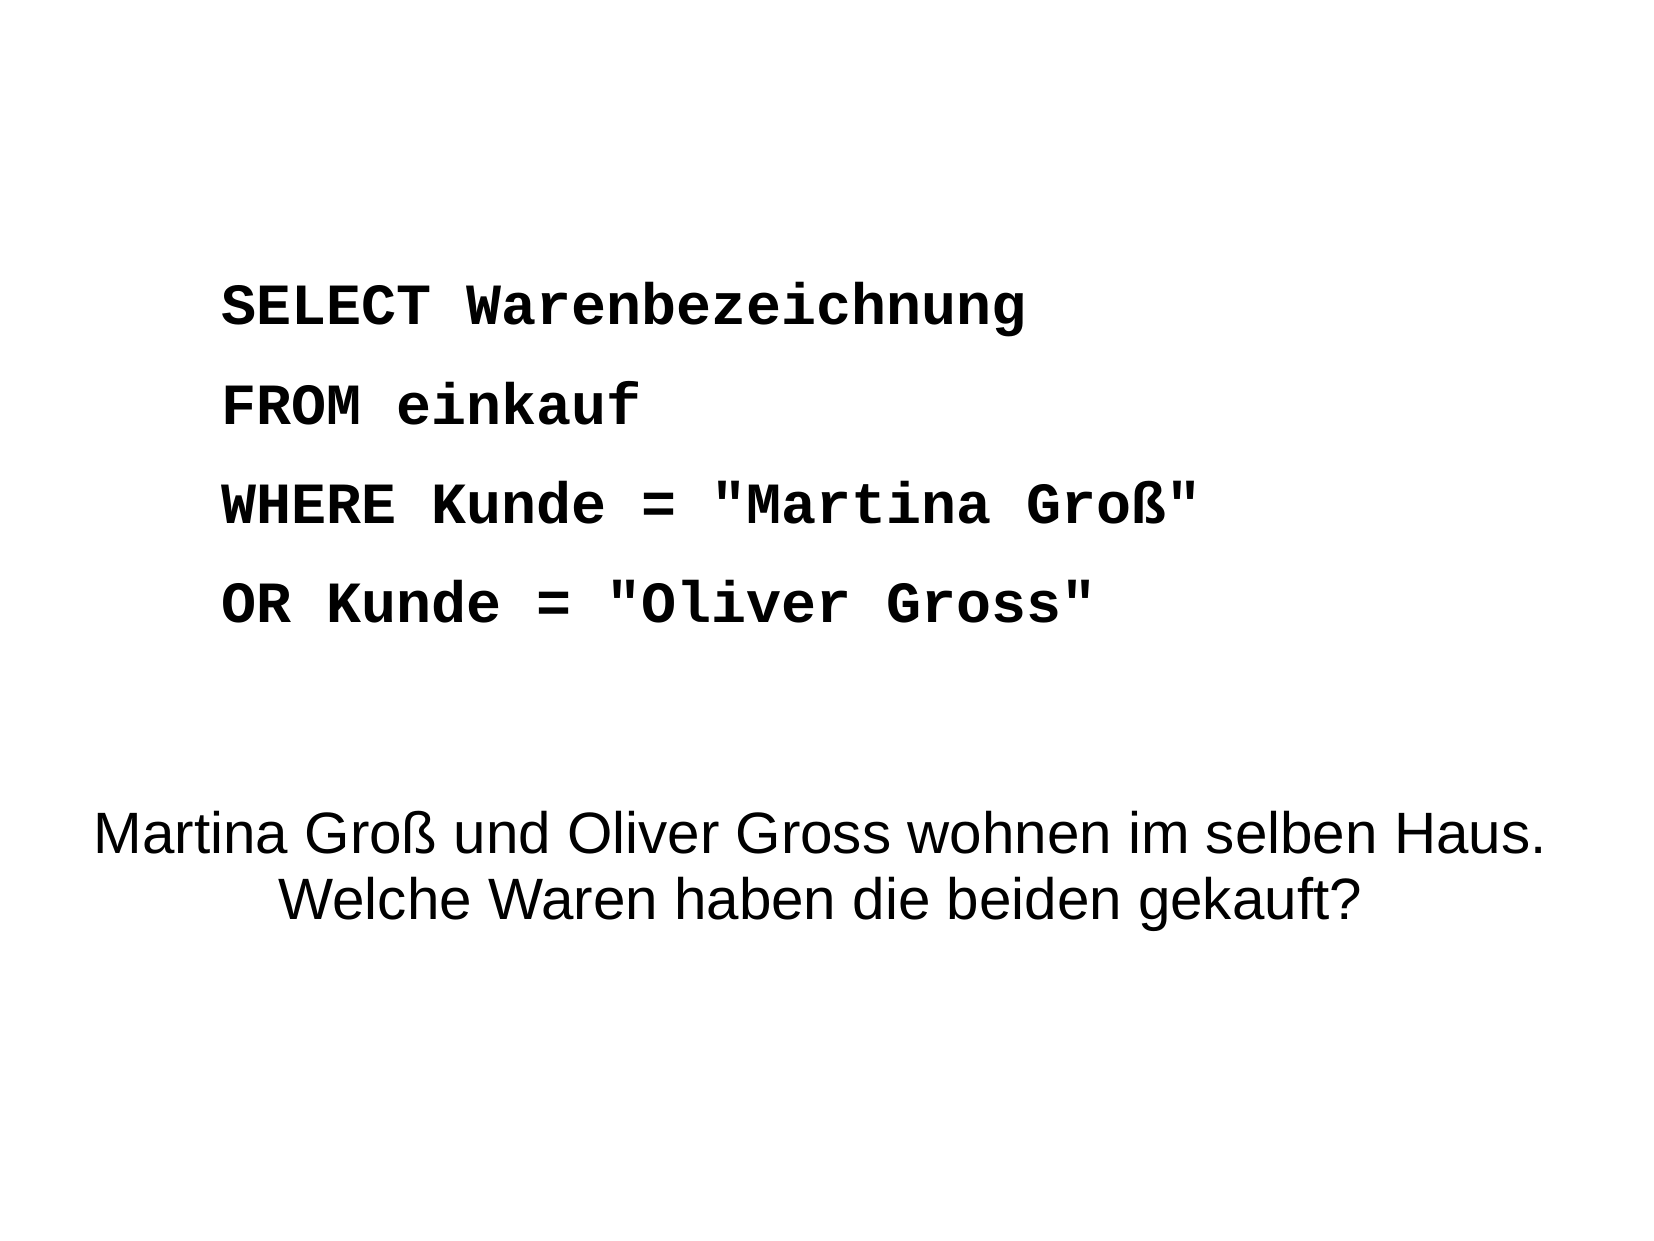

SELECT Warenbezeichnung
FROM einkauf
WHERE Kunde = "Martina Groß"
OR Kunde = "Oliver Gross"
# Martina Groß und Oliver Gross wohnen im selben Haus. Welche Waren haben die beiden gekauft?